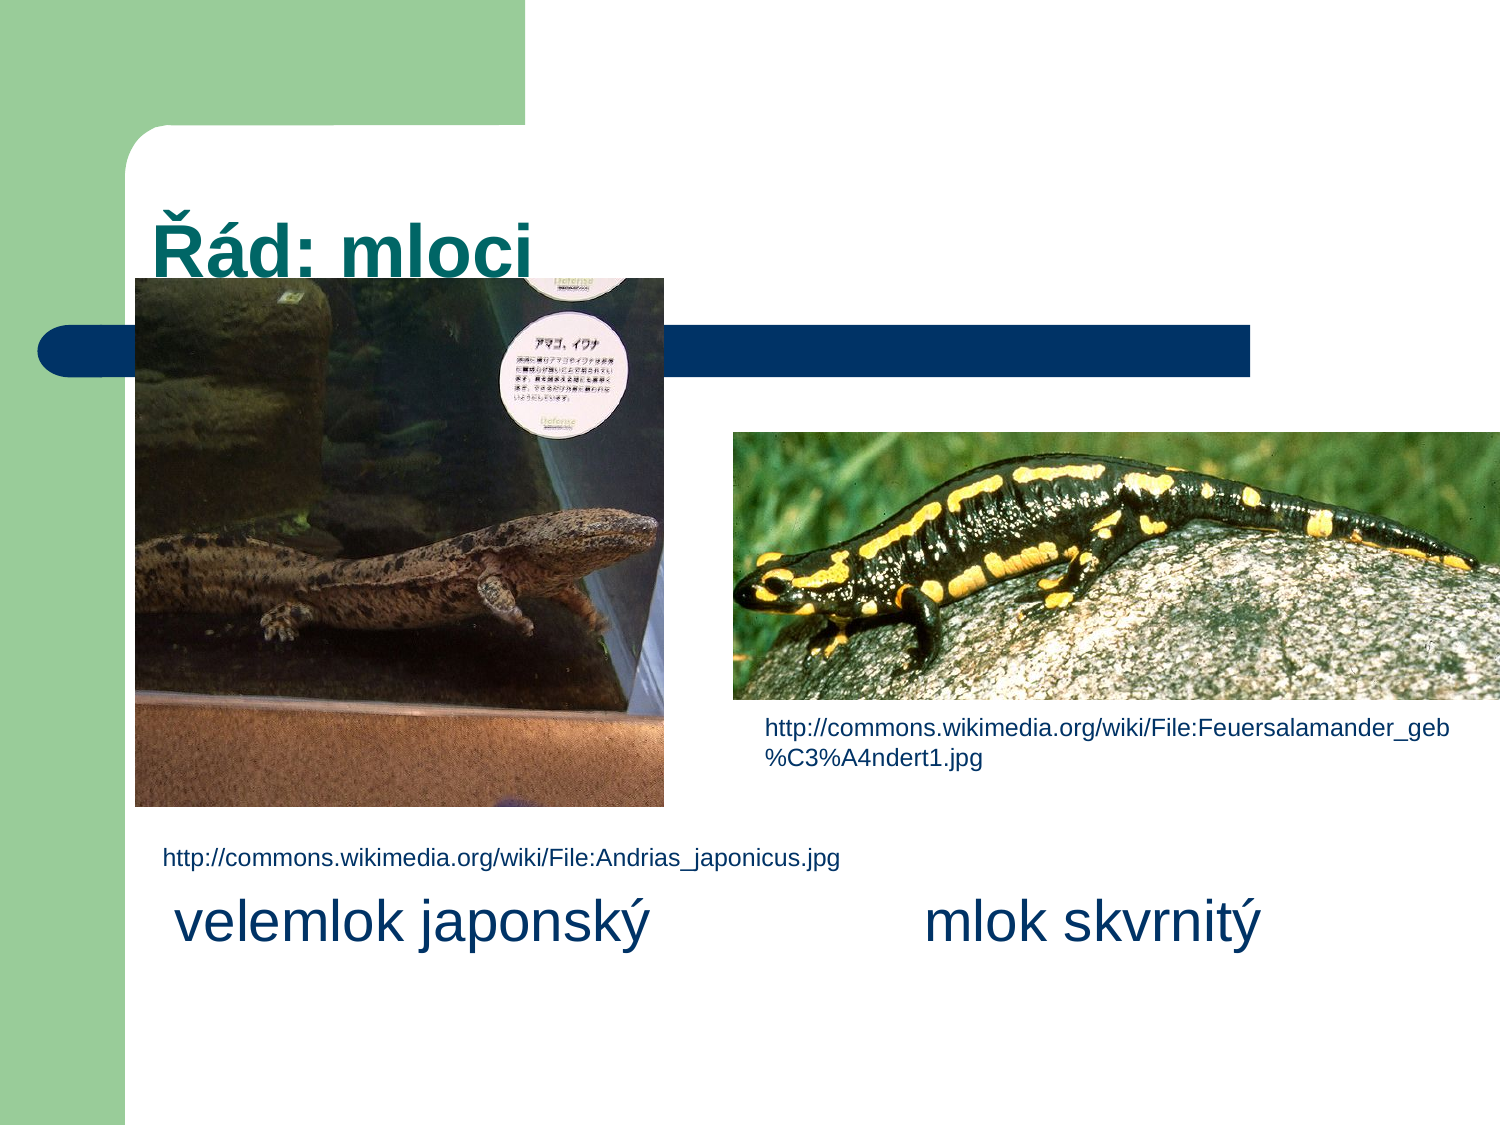

# Řád: mloci
http://commons.wikimedia.org/wiki/File:Feuersalamander_geb%C3%A4ndert1.jpg
http://commons.wikimedia.org/wiki/File:Andrias_japonicus.jpg
velemlok japonský		mlok skvrnitý